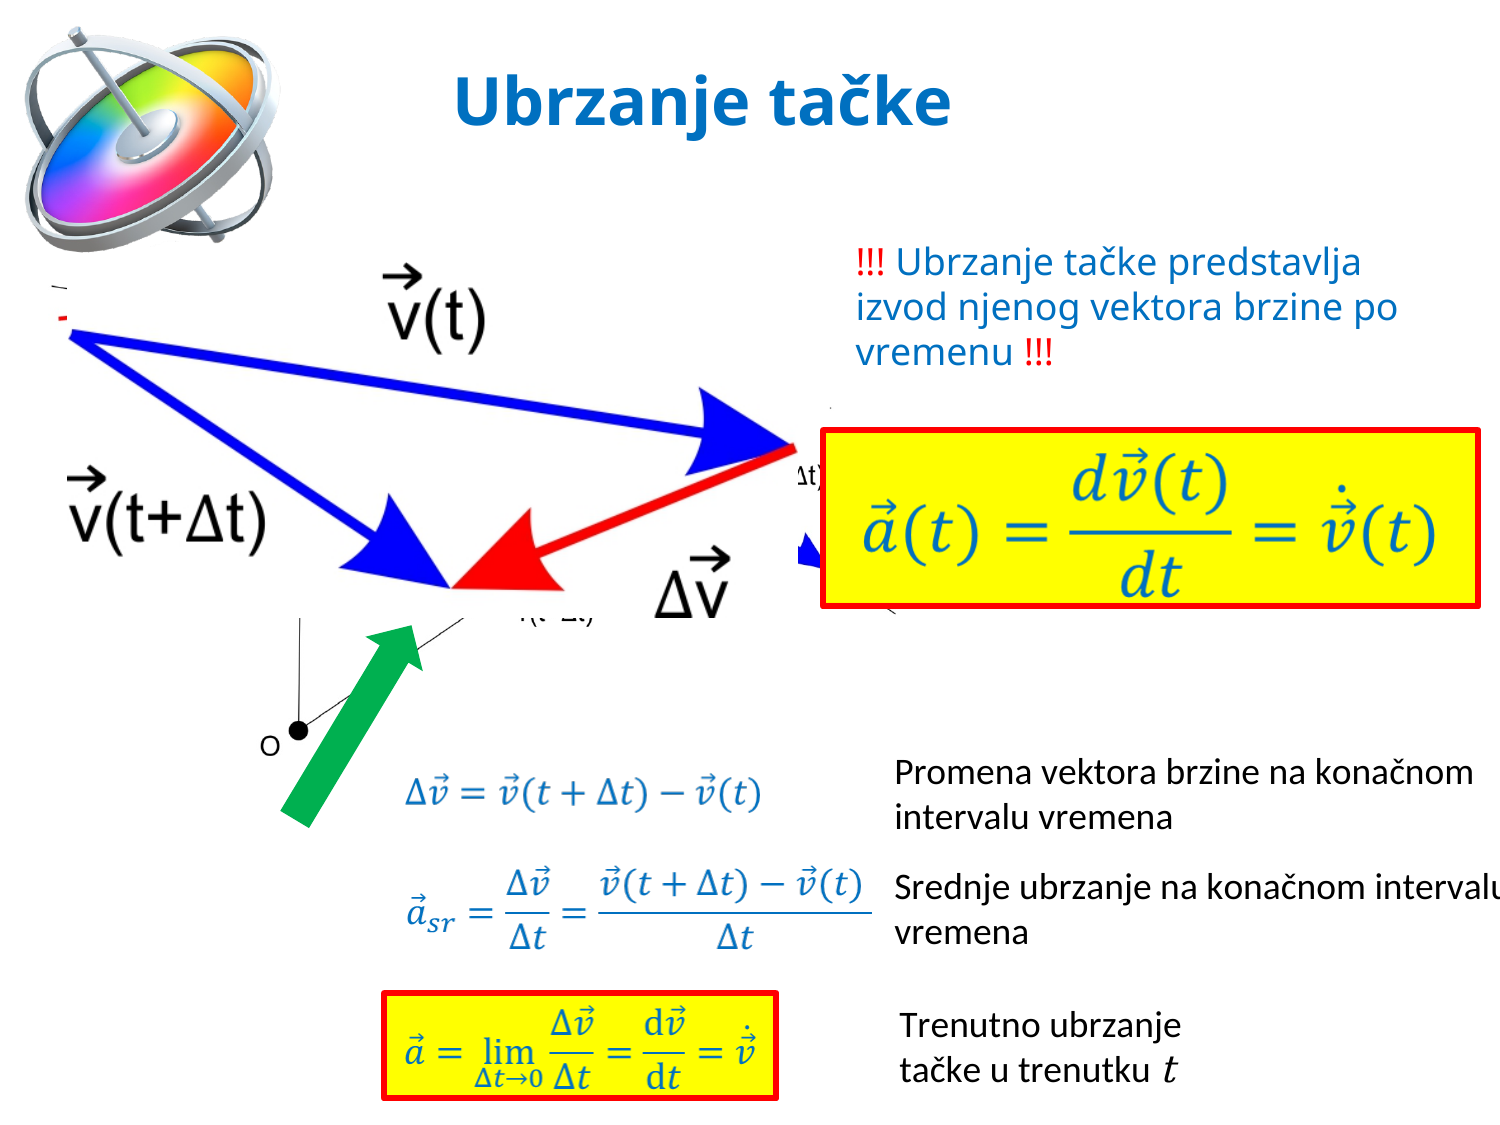

Ubrzanje tačke
!!! Ubrzanje tačke predstavlja izvod njenog vektora brzine po vremenu !!!
Promena vektora brzine na konačnom intervalu vremena
Srednje ubrzanje na konačnom intervalu vremena
Trenutno ubrzanje tačke u trenutku t